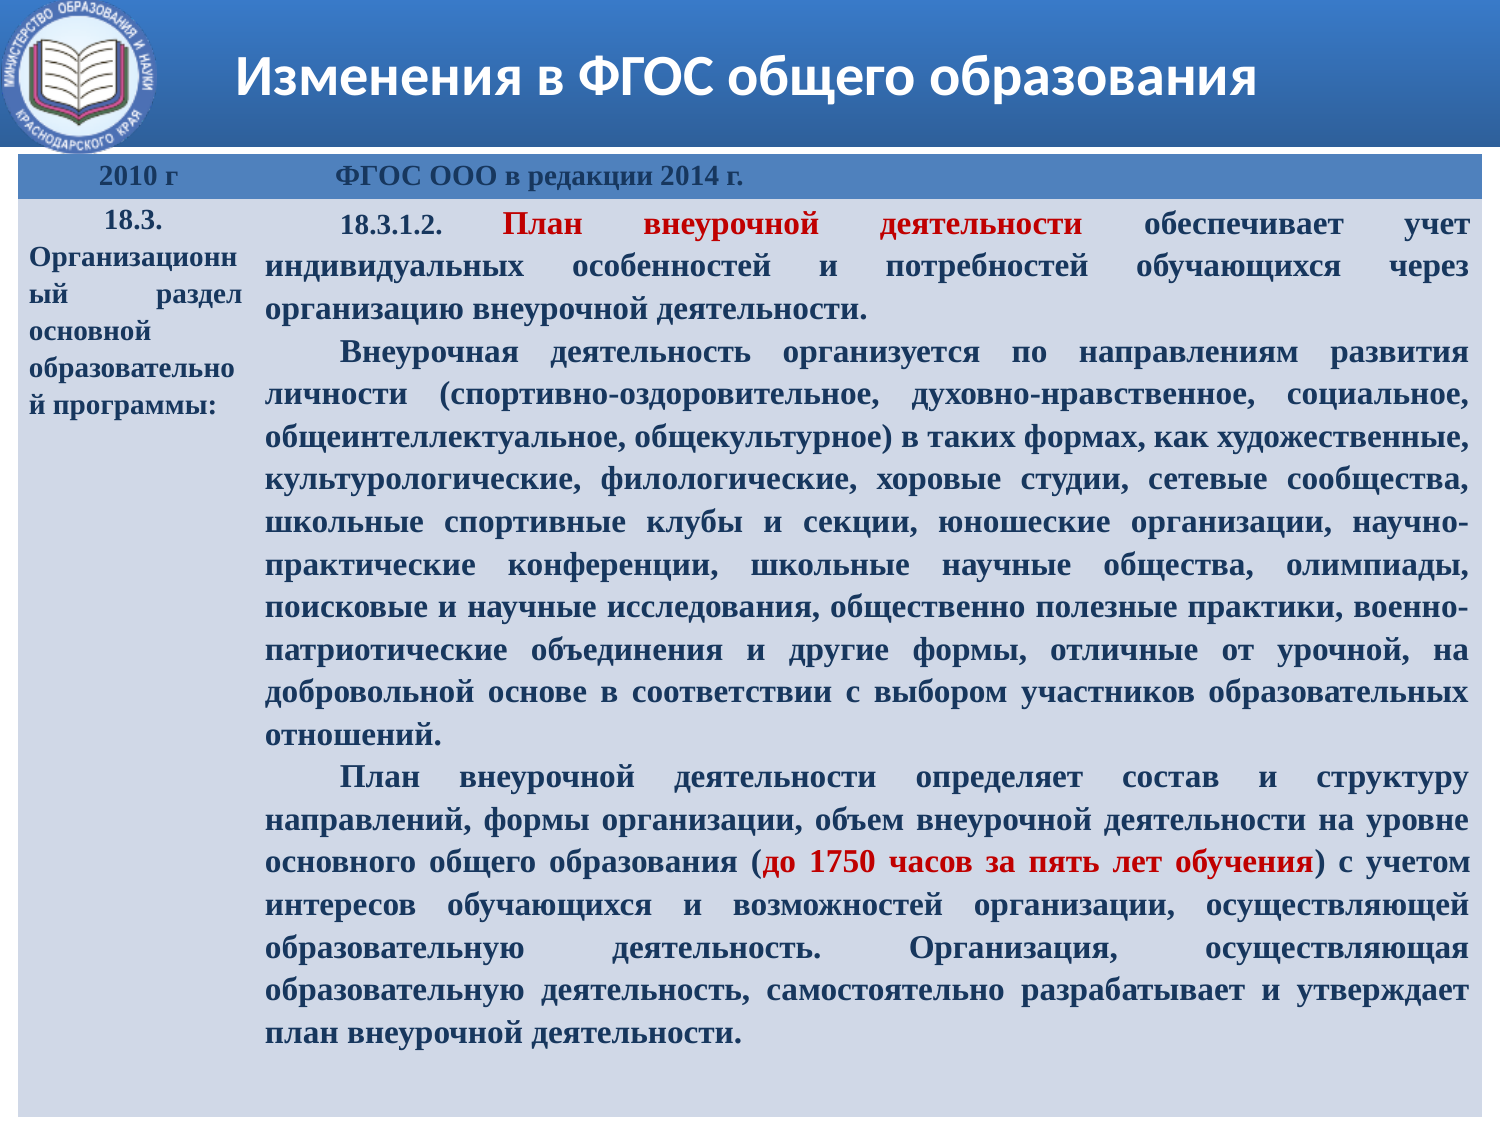

Изменения в ФГОС общего образования
| 2010 г | ФГОС ООО в редакции 2014 г. |
| --- | --- |
| 18.3. Организационный раздел основной образовательной программы: | 18.3.1.2. План внеурочной деятельности обеспечивает учет индивидуальных особенностей и потребностей обучающихся через организацию внеурочной деятельности. Внеурочная деятельность организуется по направлениям развития личности (спортивно-оздоровительное, духовно-нравственное, социальное, общеинтеллектуальное, общекультурное) в таких формах, как художественные, культурологические, филологические, хоровые студии, сетевые сообщества, школьные спортивные клубы и секции, юношеские организации, научно-практические конференции, школьные научные общества, олимпиады, поисковые и научные исследования, общественно полезные практики, военно-патриотические объединения и другие формы, отличные от урочной, на добровольной основе в соответствии с выбором участников образовательных отношений. План внеурочной деятельности определяет состав и структуру направлений, формы организации, объем внеурочной деятельности на уровне основного общего образования (до 1750 часов за пять лет обучения) с учетом интересов обучающихся и возможностей организации, осуществляющей образовательную деятельность. Организация, осуществляющая образовательную деятельность, самостоятельно разрабатывает и утверждает план внеурочной деятельности. |